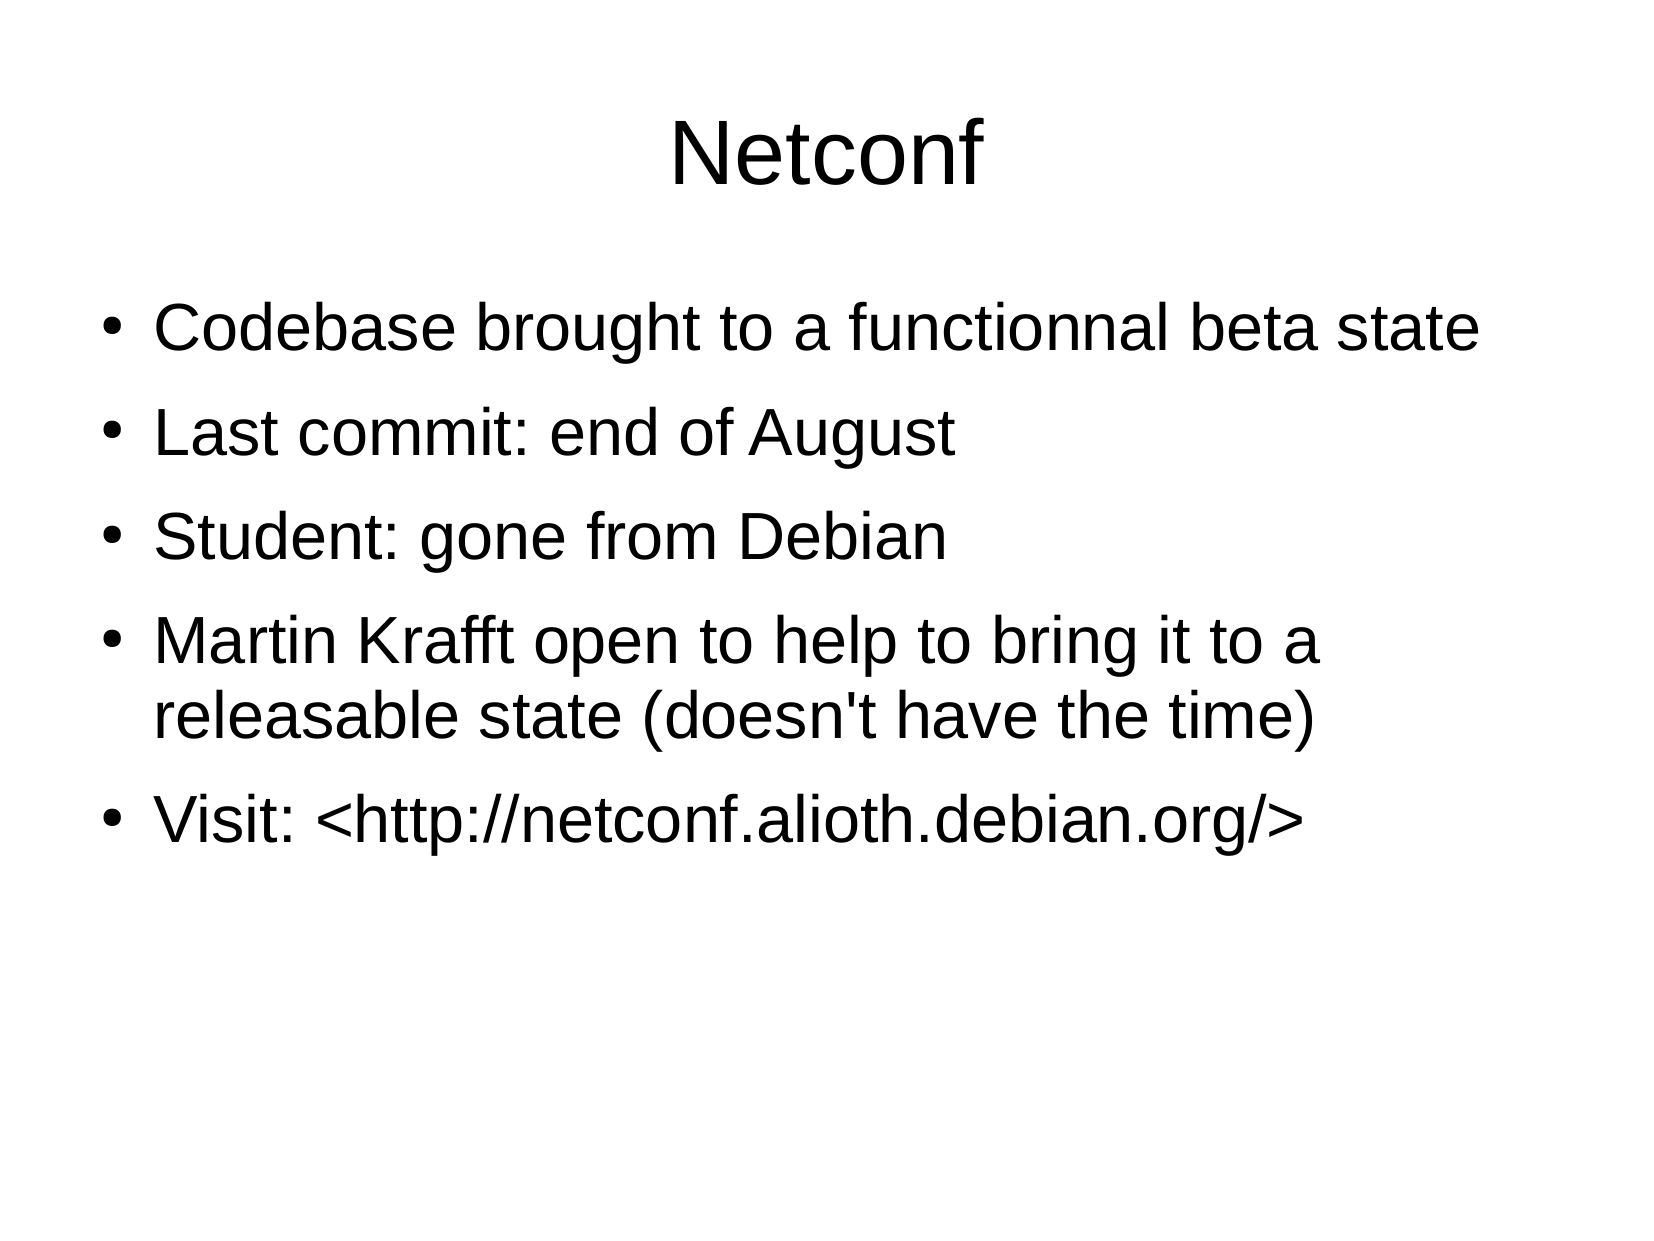

# Netconf
Codebase brought to a functionnal beta state
Last commit: end of August
Student: gone from Debian
Martin Krafft open to help to bring it to a releasable state (doesn't have the time)
Visit: <http://netconf.alioth.debian.org/>